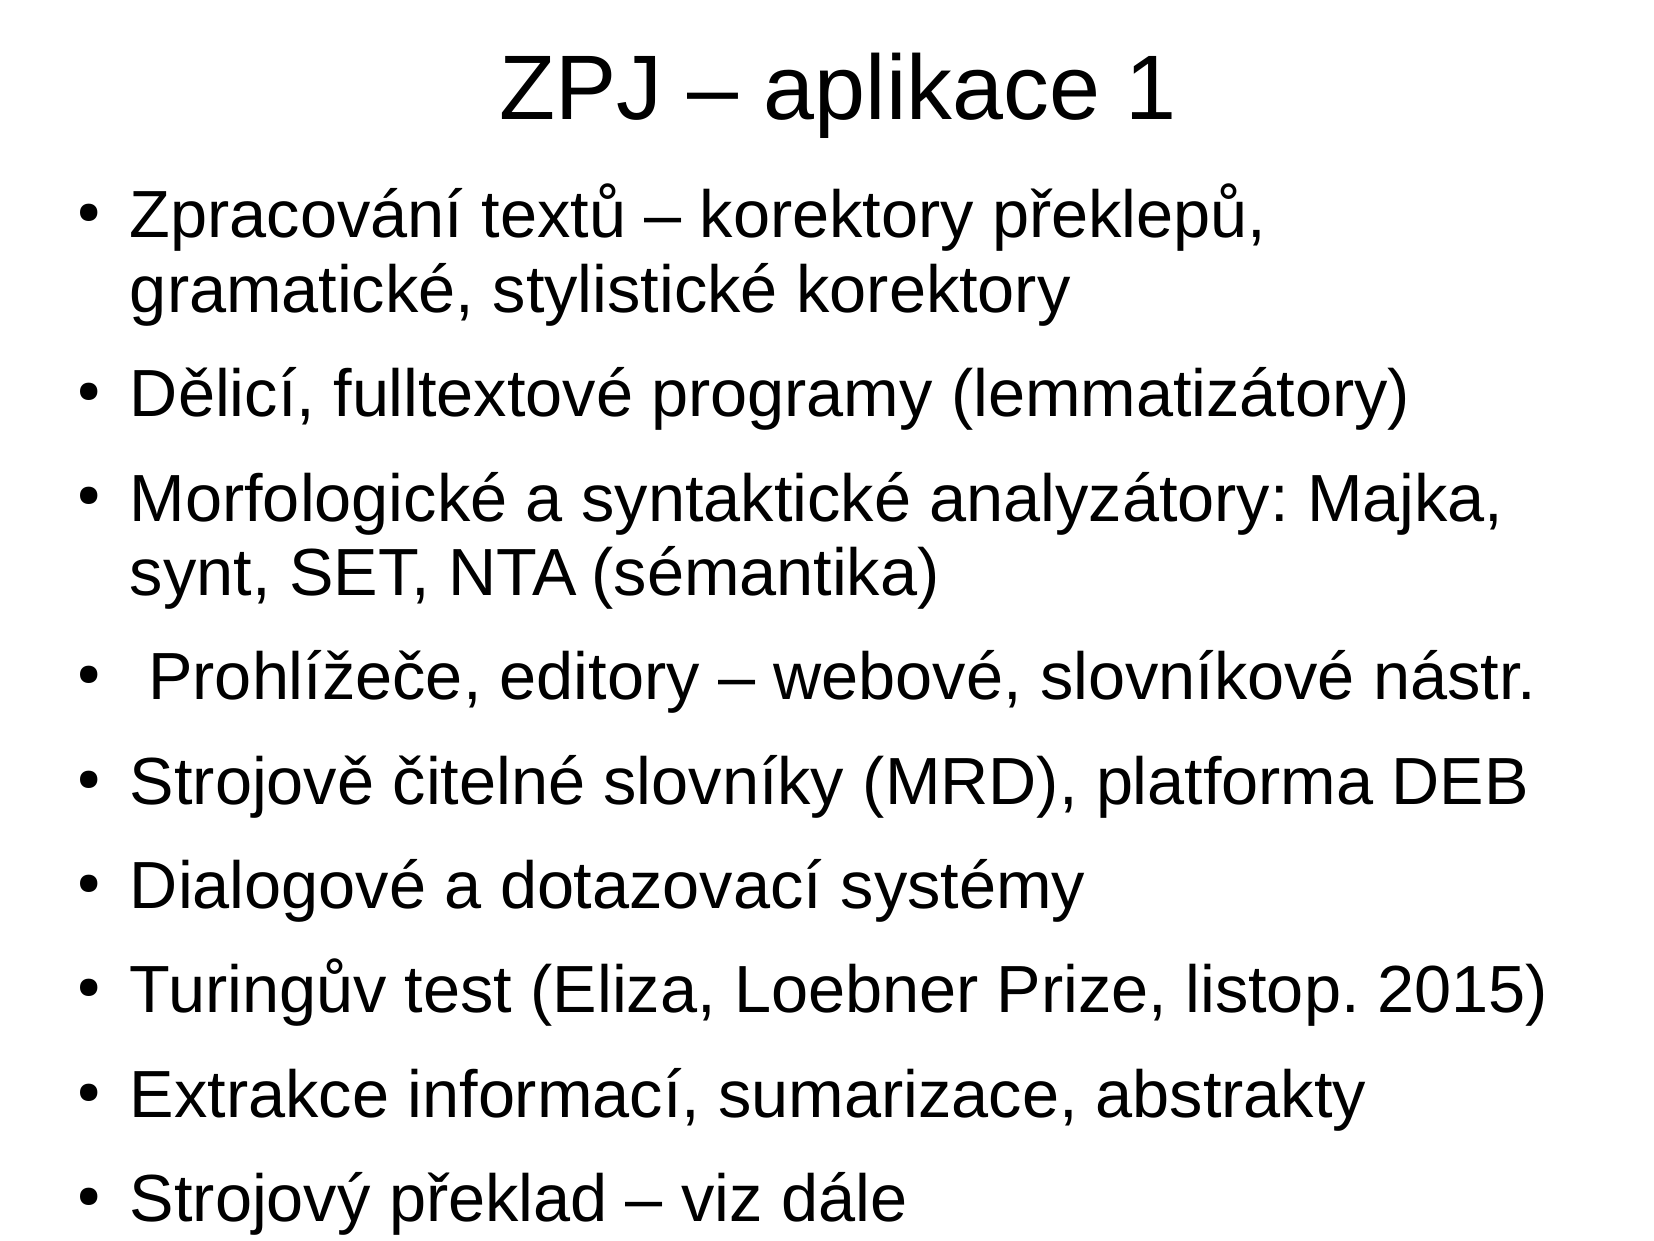

# ZPJ – aplikace 1
Zpracování textů – korektory překlepů, gramatické, stylistické korektory
Dělicí, fulltextové programy (lemmatizátory)
Morfologické a syntaktické analyzátory: Majka, synt, SET, NTA (sémantika)
 Prohlížeče, editory – webové, slovníkové nástr.
Strojově čitelné slovníky (MRD), platforma DEB
Dialogové a dotazovací systémy
Turingův test (Eliza, Loebner Prize, listop. 2015)
Extrakce informací, sumarizace, abstrakty
Strojový překlad – viz dále